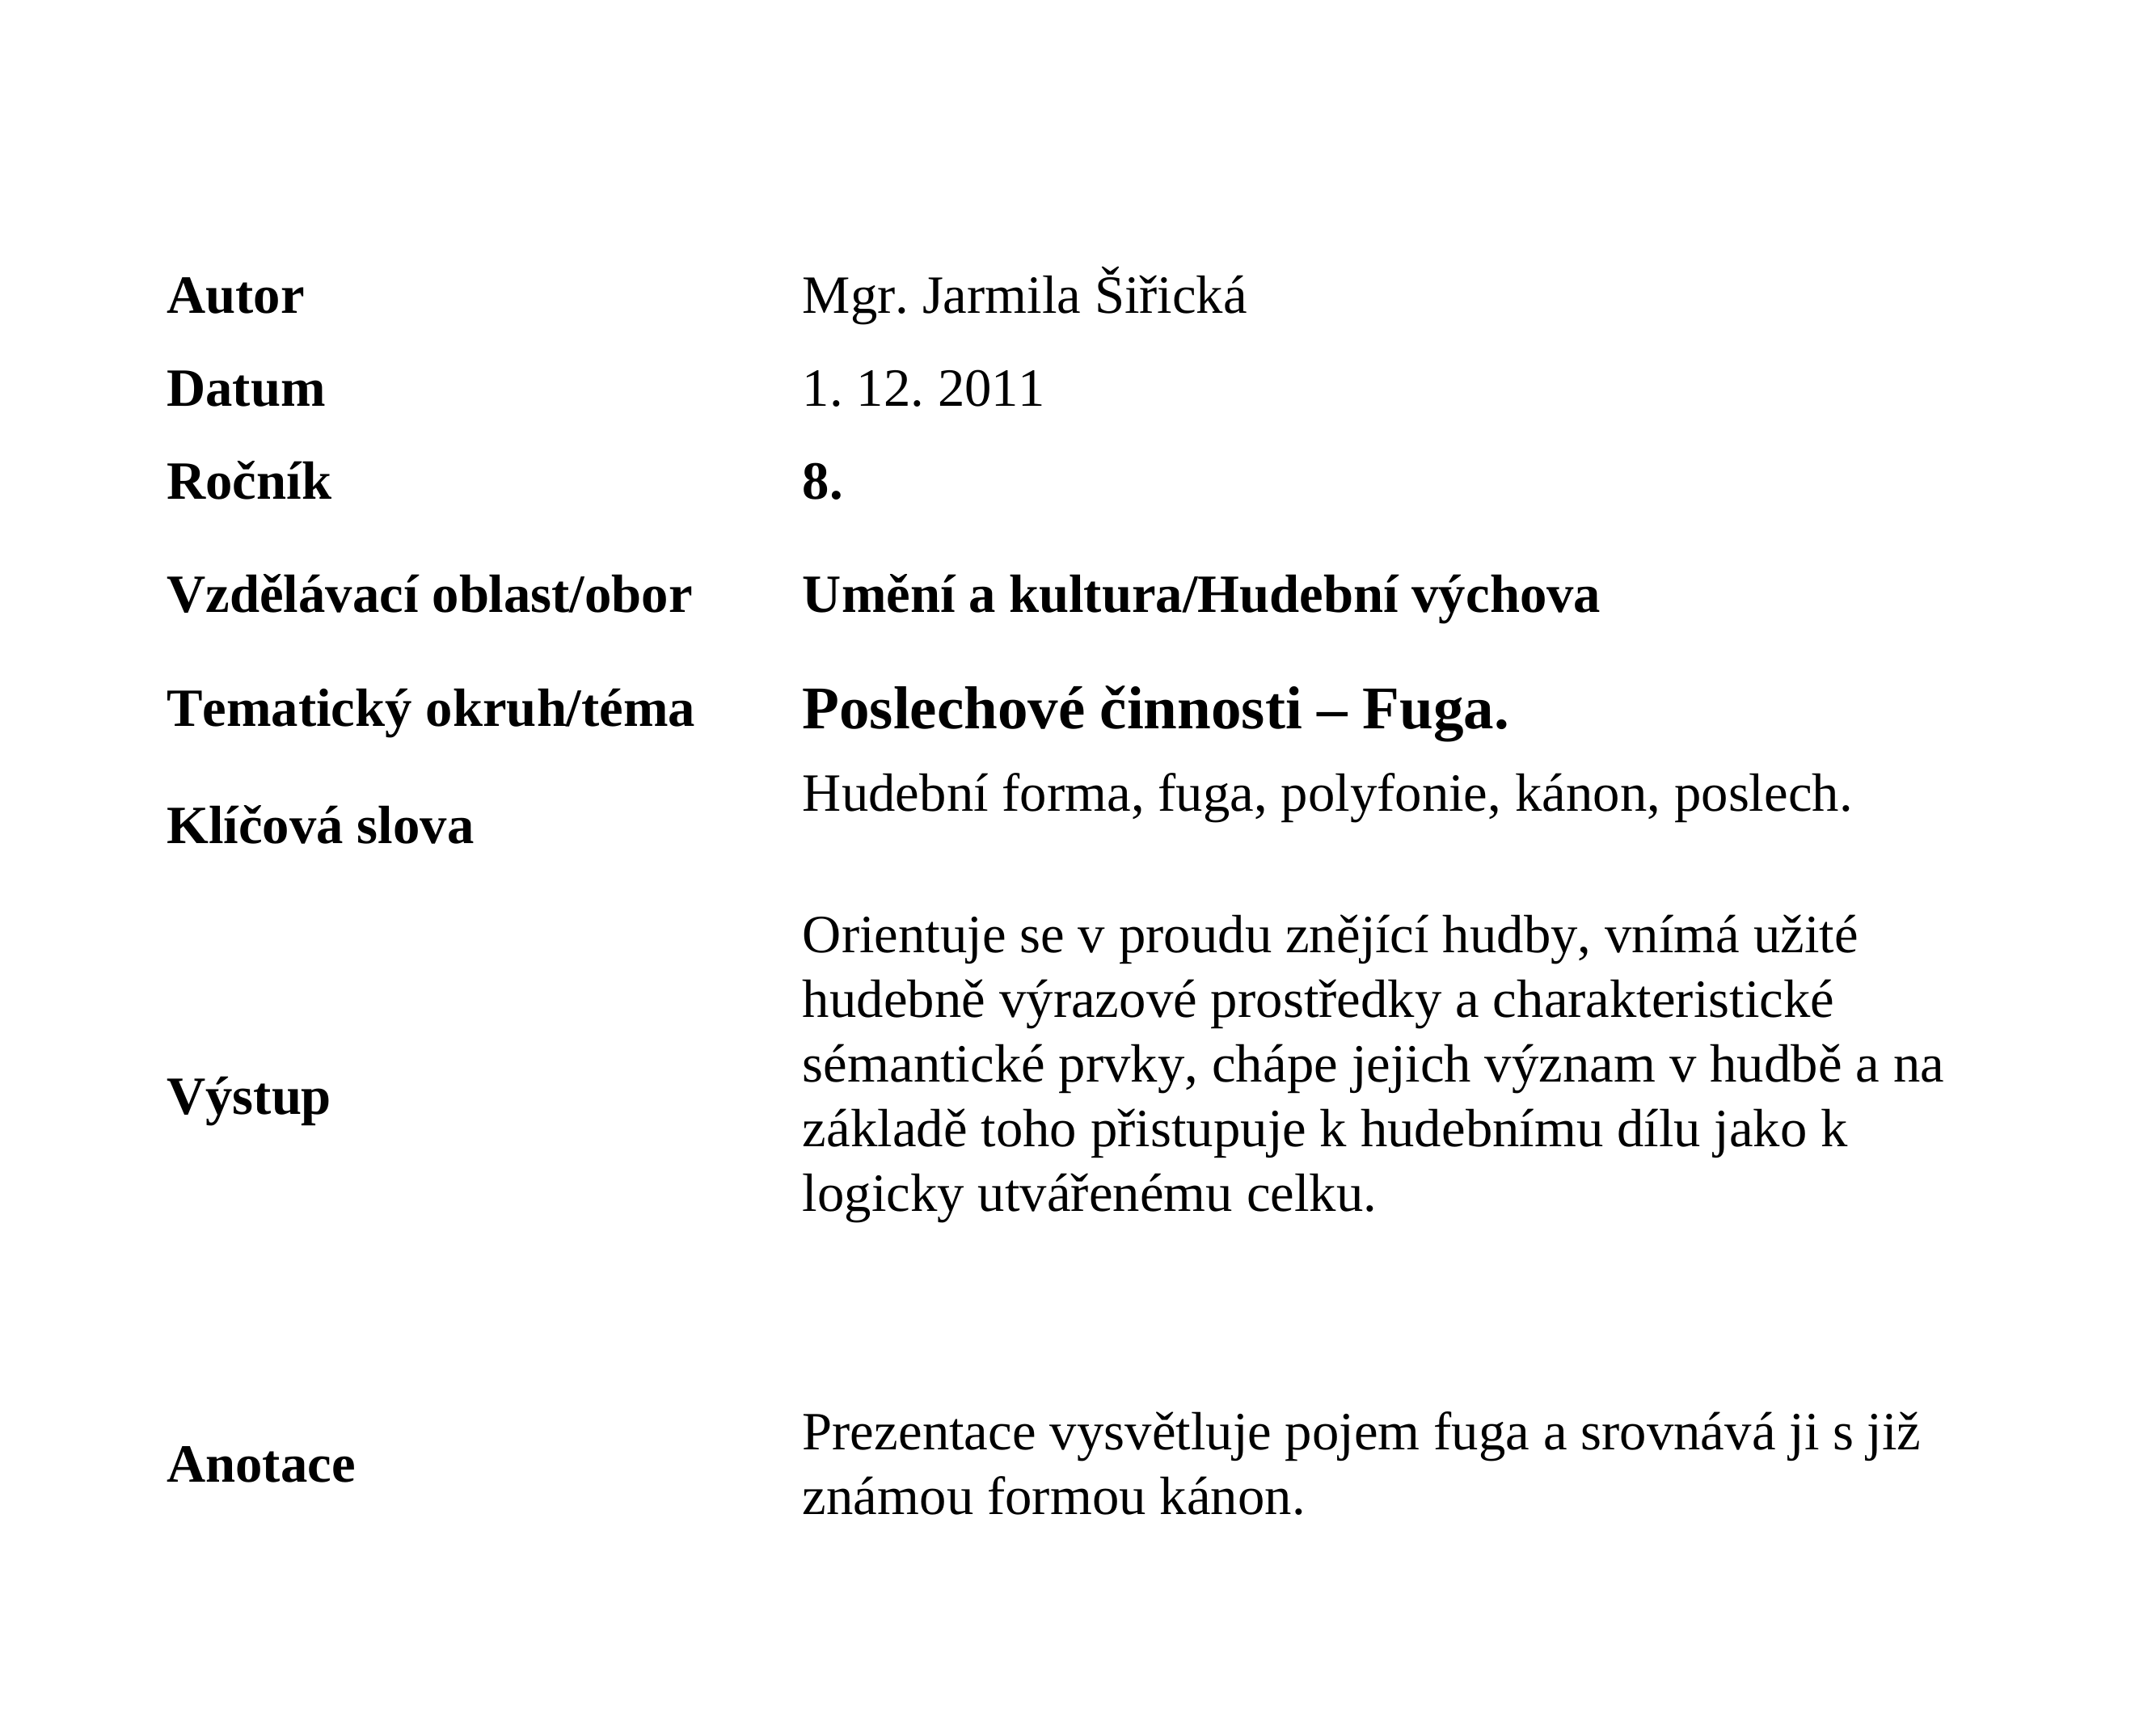

| Autor | Mgr. Jarmila Šiřická |
| --- | --- |
| Datum | 1. 12. 2011 |
| Ročník | 8. |
| Vzdělávací oblast/obor | Umění a kultura/Hudební výchova |
| Tematický okruh/téma | Poslechové činnosti – Fuga. |
| Klíčová slova | Hudební forma, fuga, polyfonie, kánon, poslech. |
| Výstup | Orientuje se v proudu znějící hudby, vnímá užité hudebně výrazové prostředky a charakteristické sémantické prvky, chápe jejich význam v hudbě a na základě toho přistupuje k hudebnímu dílu jako k logicky utvářenému celku. |
| Anotace | Prezentace vysvětluje pojem fuga a srovnává ji s již známou formou kánon. |